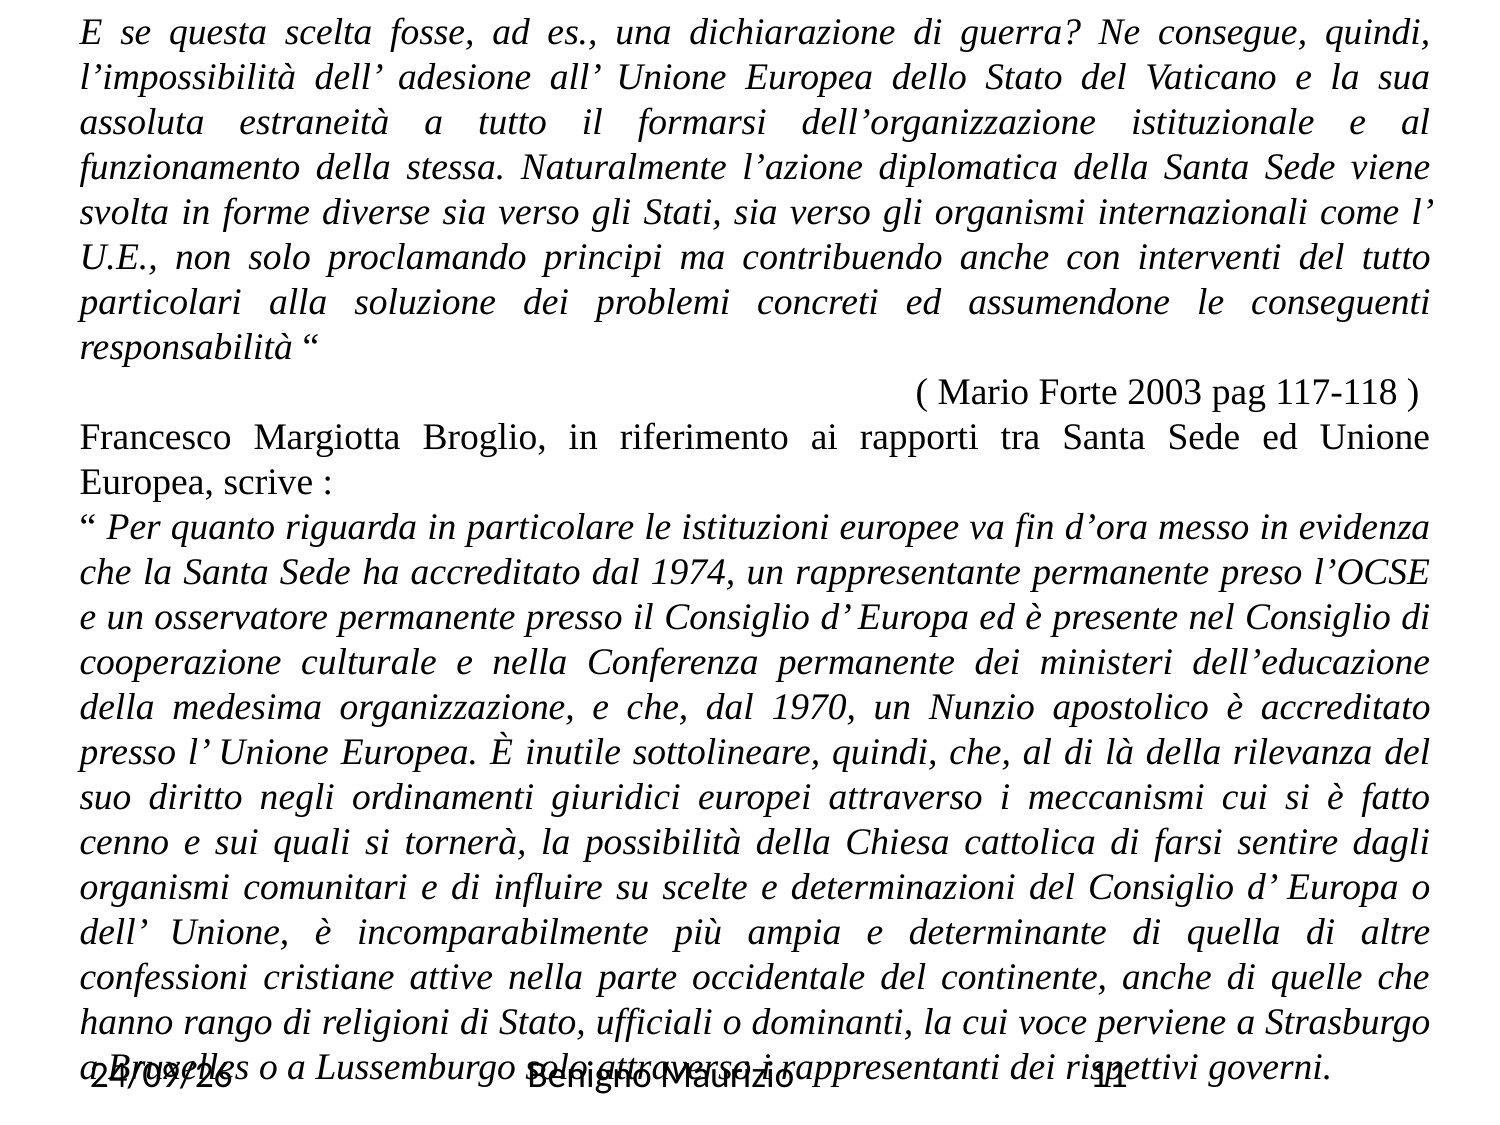

E se questa scelta fosse, ad es., una dichiarazione di guerra? Ne consegue, quindi, l’impossibilità dell’ adesione all’ Unione Europea dello Stato del Vaticano e la sua assoluta estraneità a tutto il formarsi dell’organizzazione istituzionale e al funzionamento della stessa. Naturalmente l’azione diplomatica della Santa Sede viene svolta in forme diverse sia verso gli Stati, sia verso gli organismi internazionali come l’ U.E., non solo proclamando principi ma contribuendo anche con interventi del tutto particolari alla soluzione dei problemi concreti ed assumendone le conseguenti responsabilità “
 ( Mario Forte 2003 pag 117-118 )
Francesco Margiotta Broglio, in riferimento ai rapporti tra Santa Sede ed Unione Europea, scrive :
“ Per quanto riguarda in particolare le istituzioni europee va fin d’ora messo in evidenza che la Santa Sede ha accreditato dal 1974, un rappresentante permanente preso l’OCSE e un osservatore permanente presso il Consiglio d’ Europa ed è presente nel Consiglio di cooperazione culturale e nella Conferenza permanente dei ministeri dell’educazione della medesima organizzazione, e che, dal 1970, un Nunzio apostolico è accreditato presso l’ Unione Europea. È inutile sottolineare, quindi, che, al di là della rilevanza del suo diritto negli ordinamenti giuridici europei attraverso i meccanismi cui si è fatto cenno e sui quali si tornerà, la possibilità della Chiesa cattolica di farsi sentire dagli organismi comunitari e di influire su scelte e determinazioni del Consiglio d’ Europa o dell’ Unione, è incomparabilmente più ampia e determinante di quella di altre confessioni cristiane attive nella parte occidentale del continente, anche di quelle che hanno rango di religioni di Stato, ufficiali o dominanti, la cui voce perviene a Strasburgo a Bruxelles o a Lussemburgo solo attraverso i rappresentanti dei rispettivi governi.
Benigno Maurizio